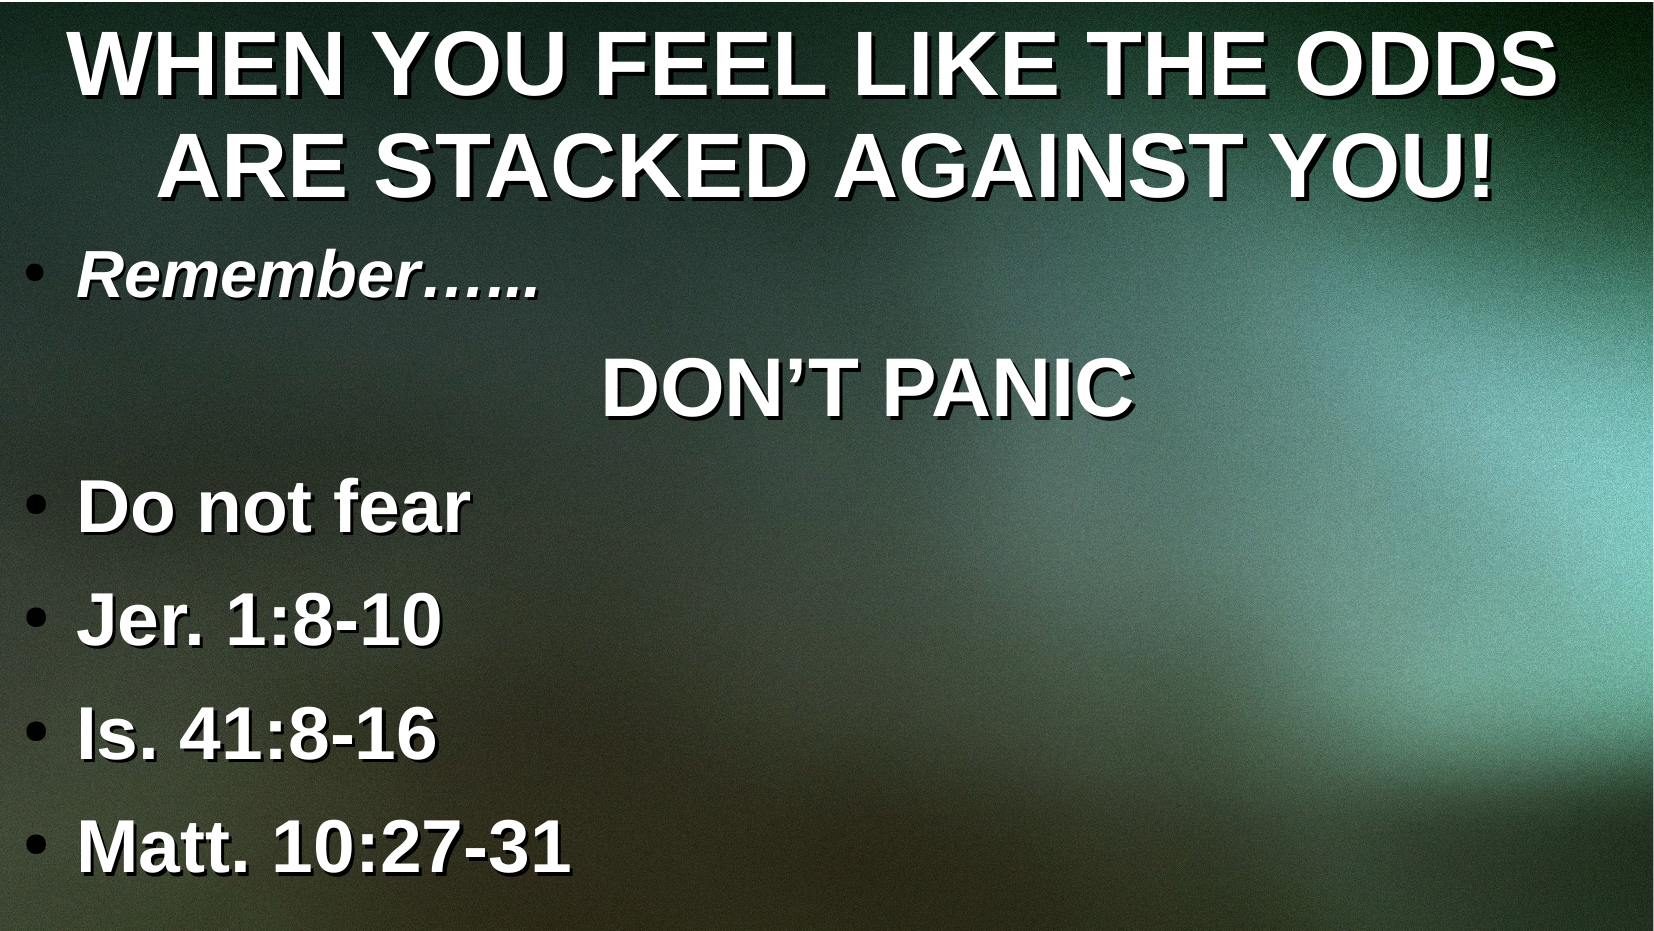

# WHEN YOU FEEL LIKE THE ODDS ARE STACKED AGAINST YOU!
Remember…...
DON’T PANIC
Do not fear
Jer. 1:8-10
Is. 41:8-16
Matt. 10:27-31